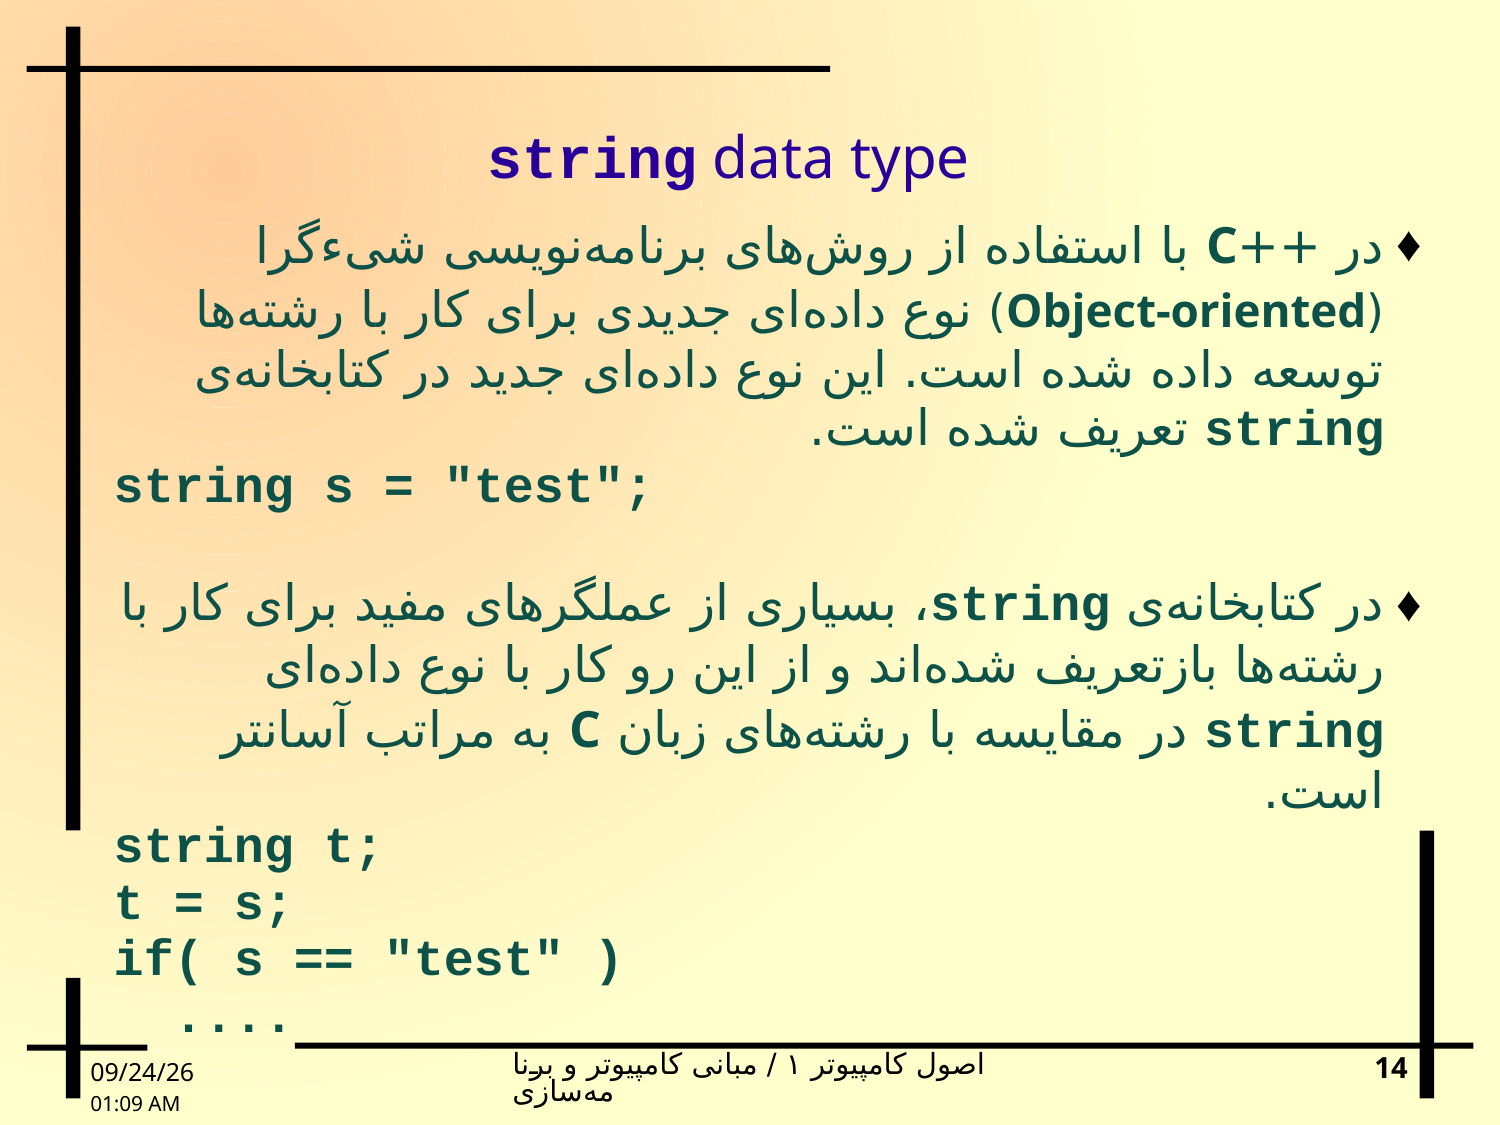

# string data type
در ++C با استفاده از روش‌های برنامه‌نویسی شیءگرا (Object-oriented) نوع داده‌ای جدیدی برای کار با رشته‌ها توسعه داده شده است. این نوع داده‌ای جدید در کتابخانه‌ی string تعریف شده‌ است.
string s = "test";
در کتابخانه‌ی string، بسیاری از عملگرهای مفید برای کار با رشته‌ها بازتعریف شده‌اند و از این رو کار با نوع داده‌ای string در مقایسه با رشته‌های زبان C به مراتب آسانتر است.
string t;
t = s;
if( s == "test" )
 ....
اصول کامپیوتر ۱ / مبانی کامپیوتر و برنامه‌سازی
14